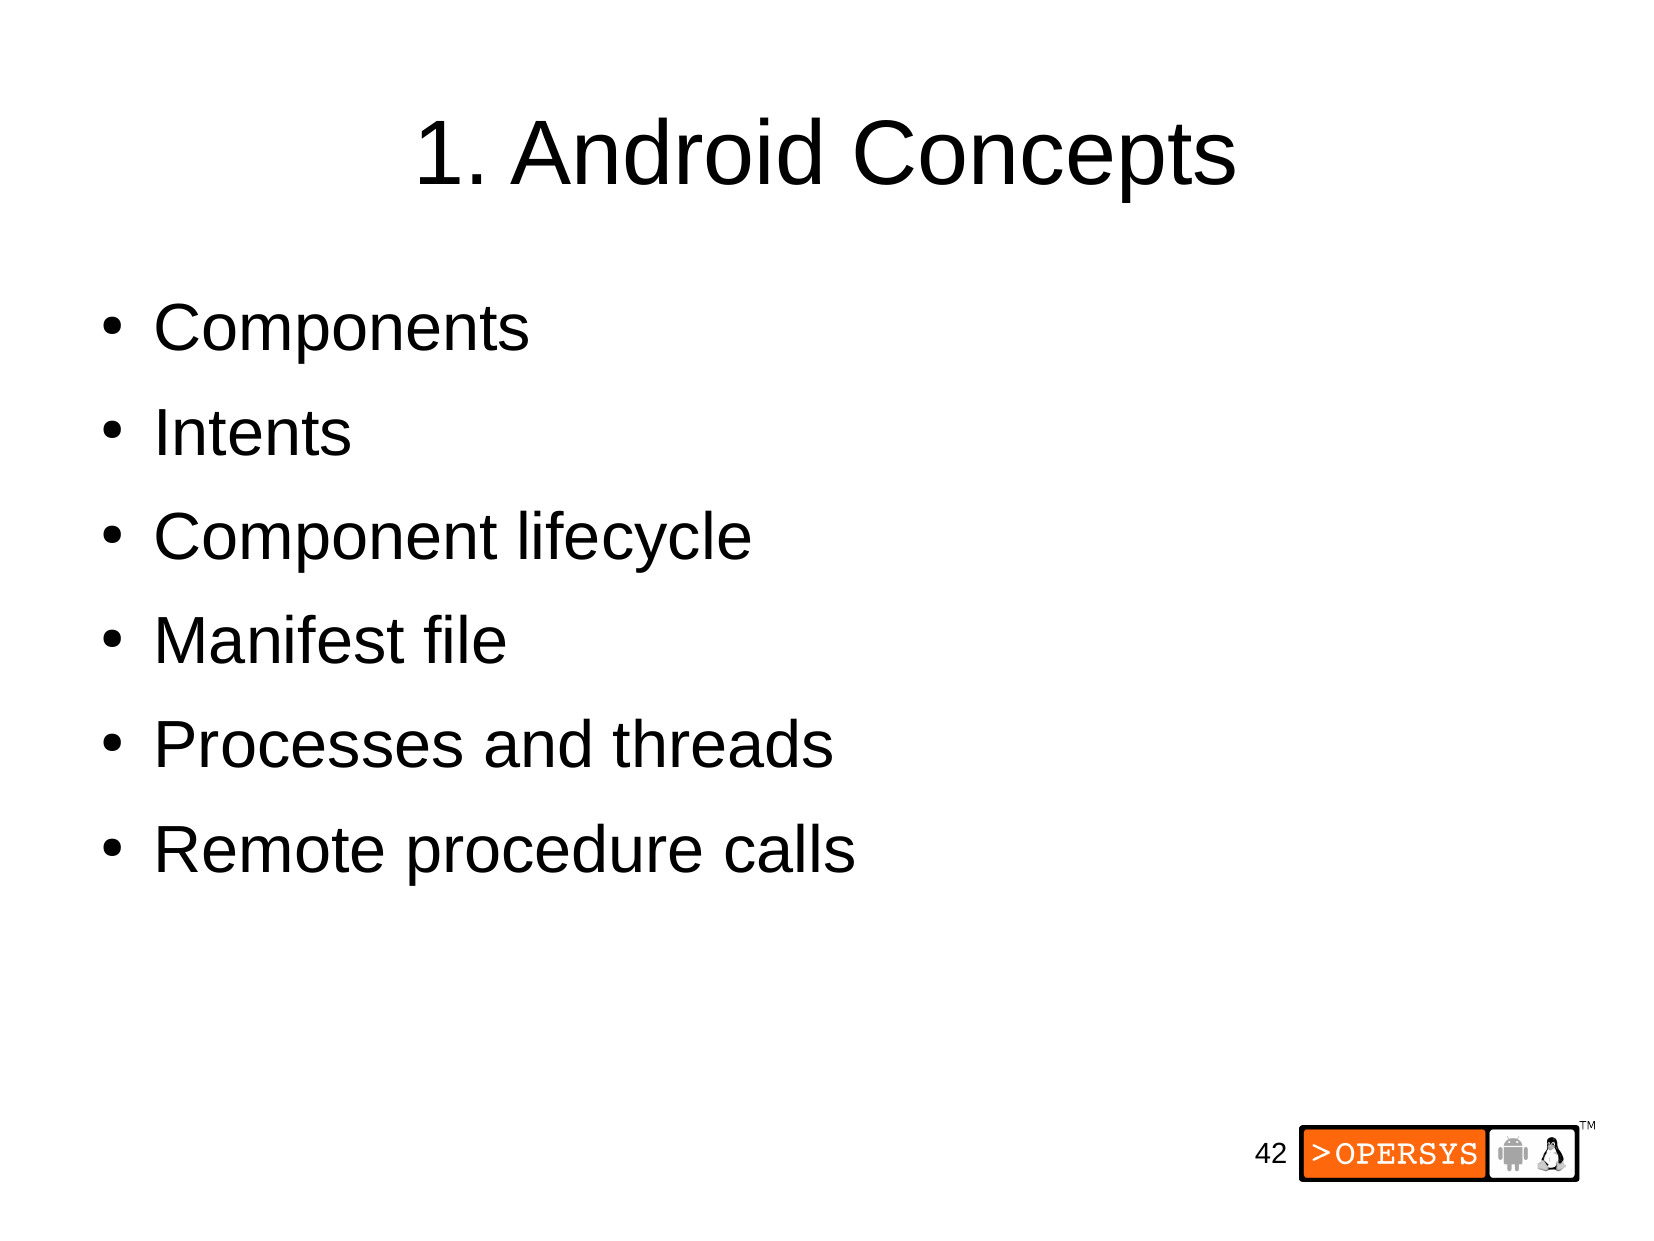

# 1. Android Concepts
Components
Intents
Component lifecycle
Manifest file
Processes and threads
Remote procedure calls